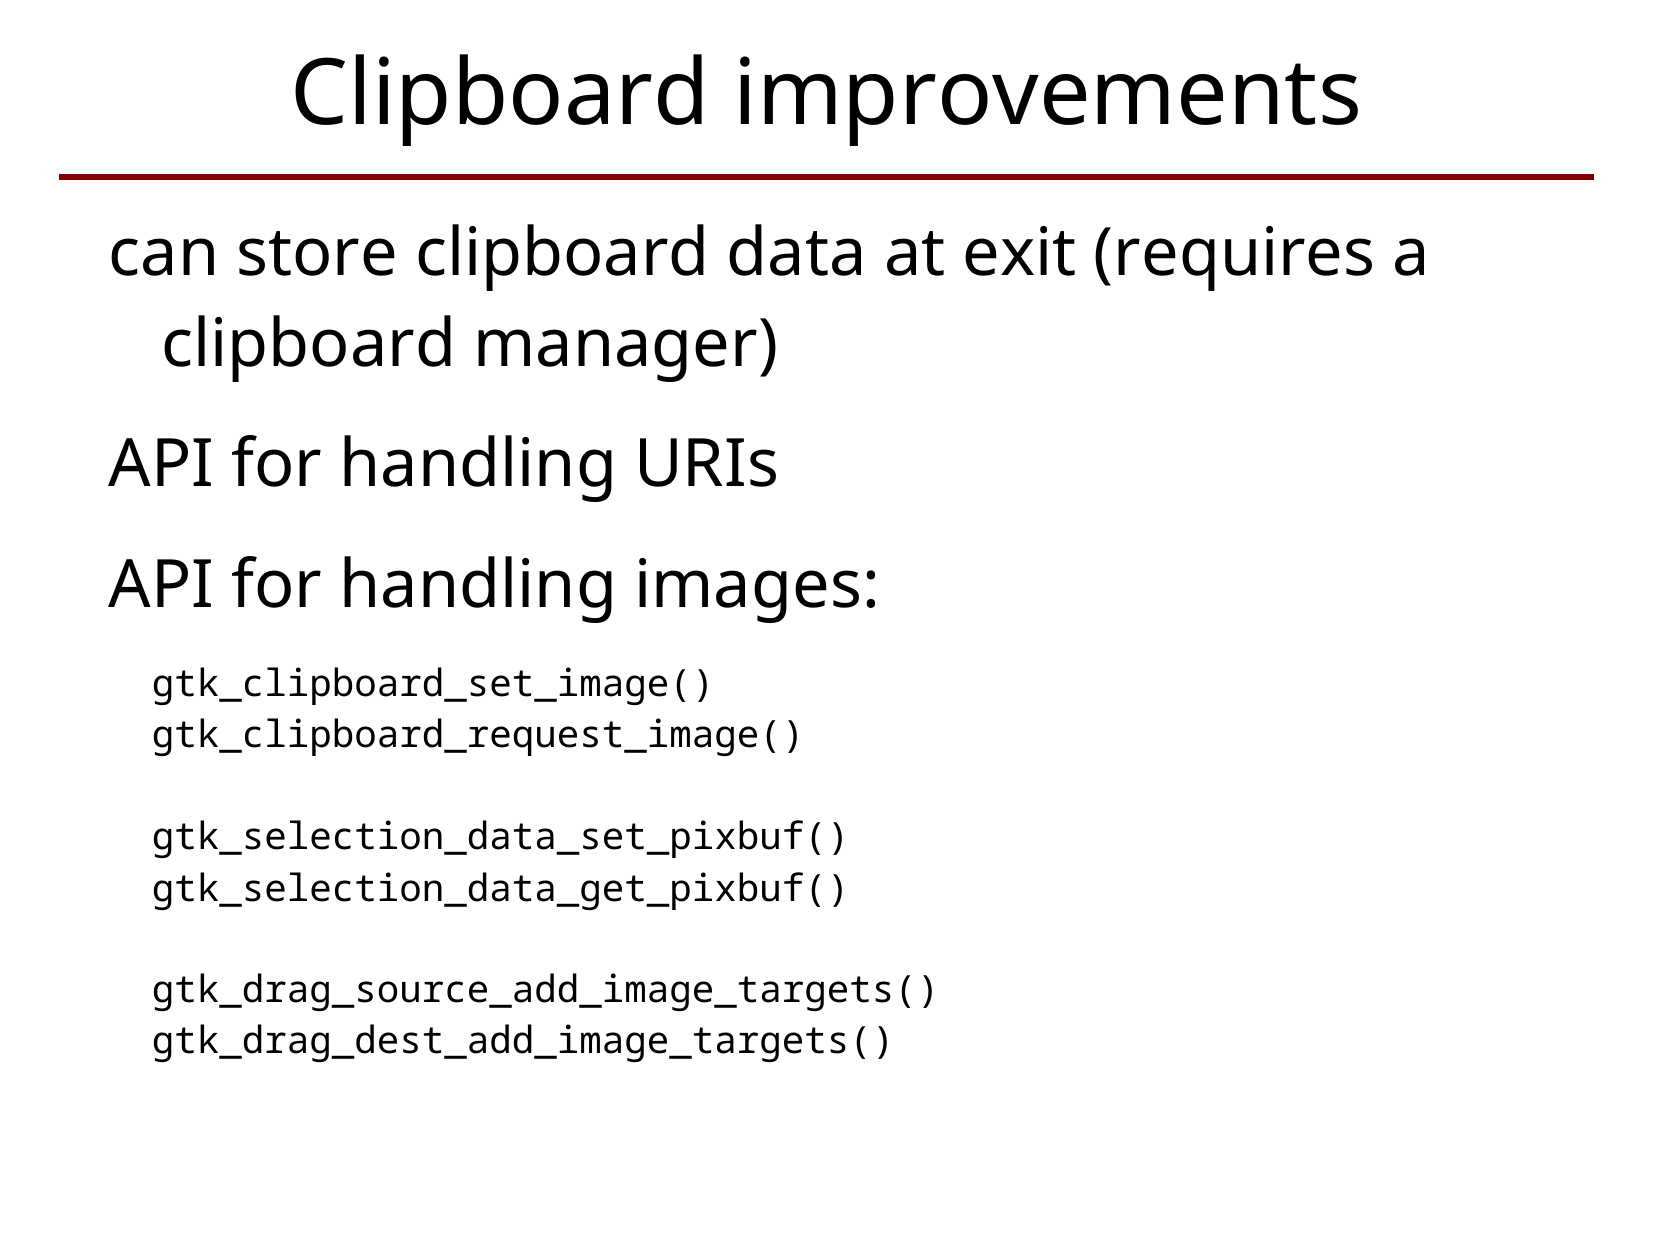

# Clipboard improvements
can store clipboard data at exit (requires a clipboard manager)
API for handling URIs
API for handling images:
gtk_clipboard_set_image()
gtk_clipboard_request_image()
gtk_selection_data_set_pixbuf()
gtk_selection_data_get_pixbuf()
gtk_drag_source_add_image_targets()
gtk_drag_dest_add_image_targets()